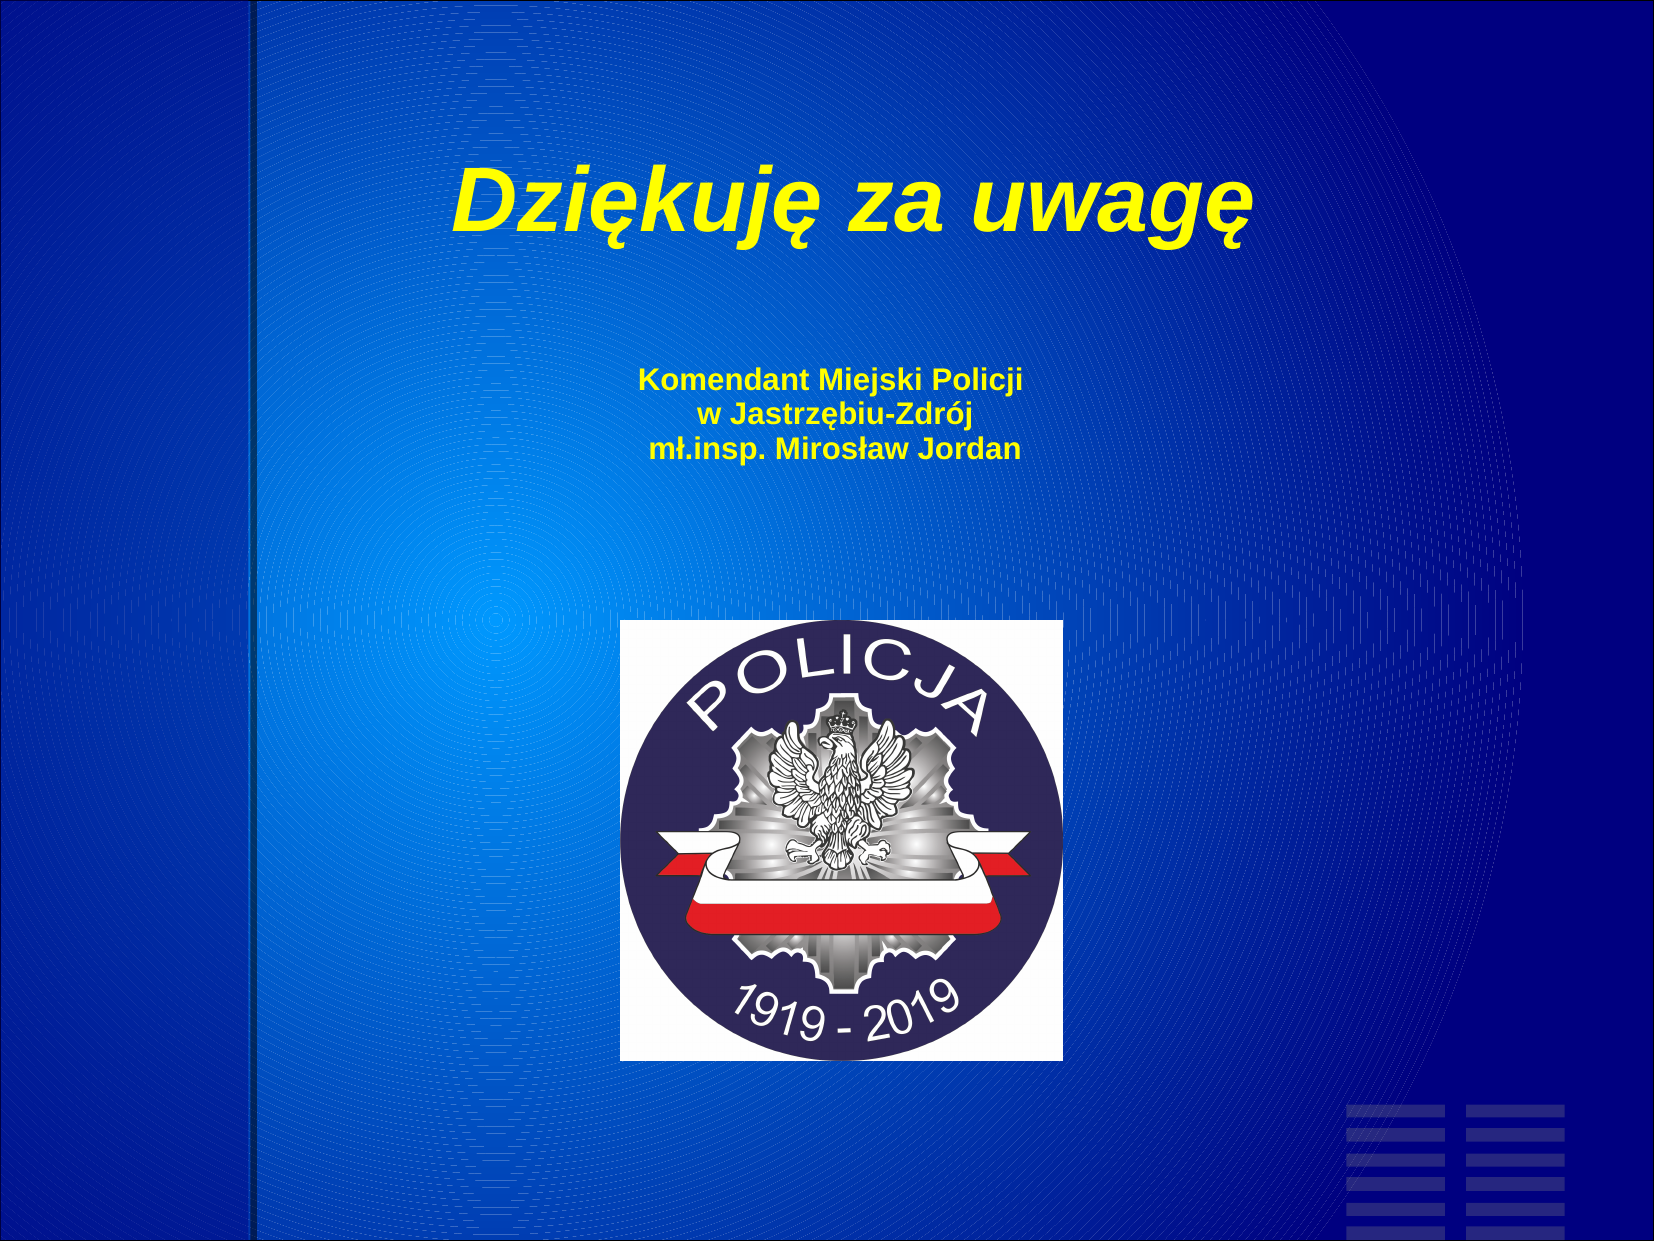

# Dziękuję za uwagę
Komendant Miejski Policji
w Jastrzębiu-Zdrój
mł.insp. Mirosław Jordan